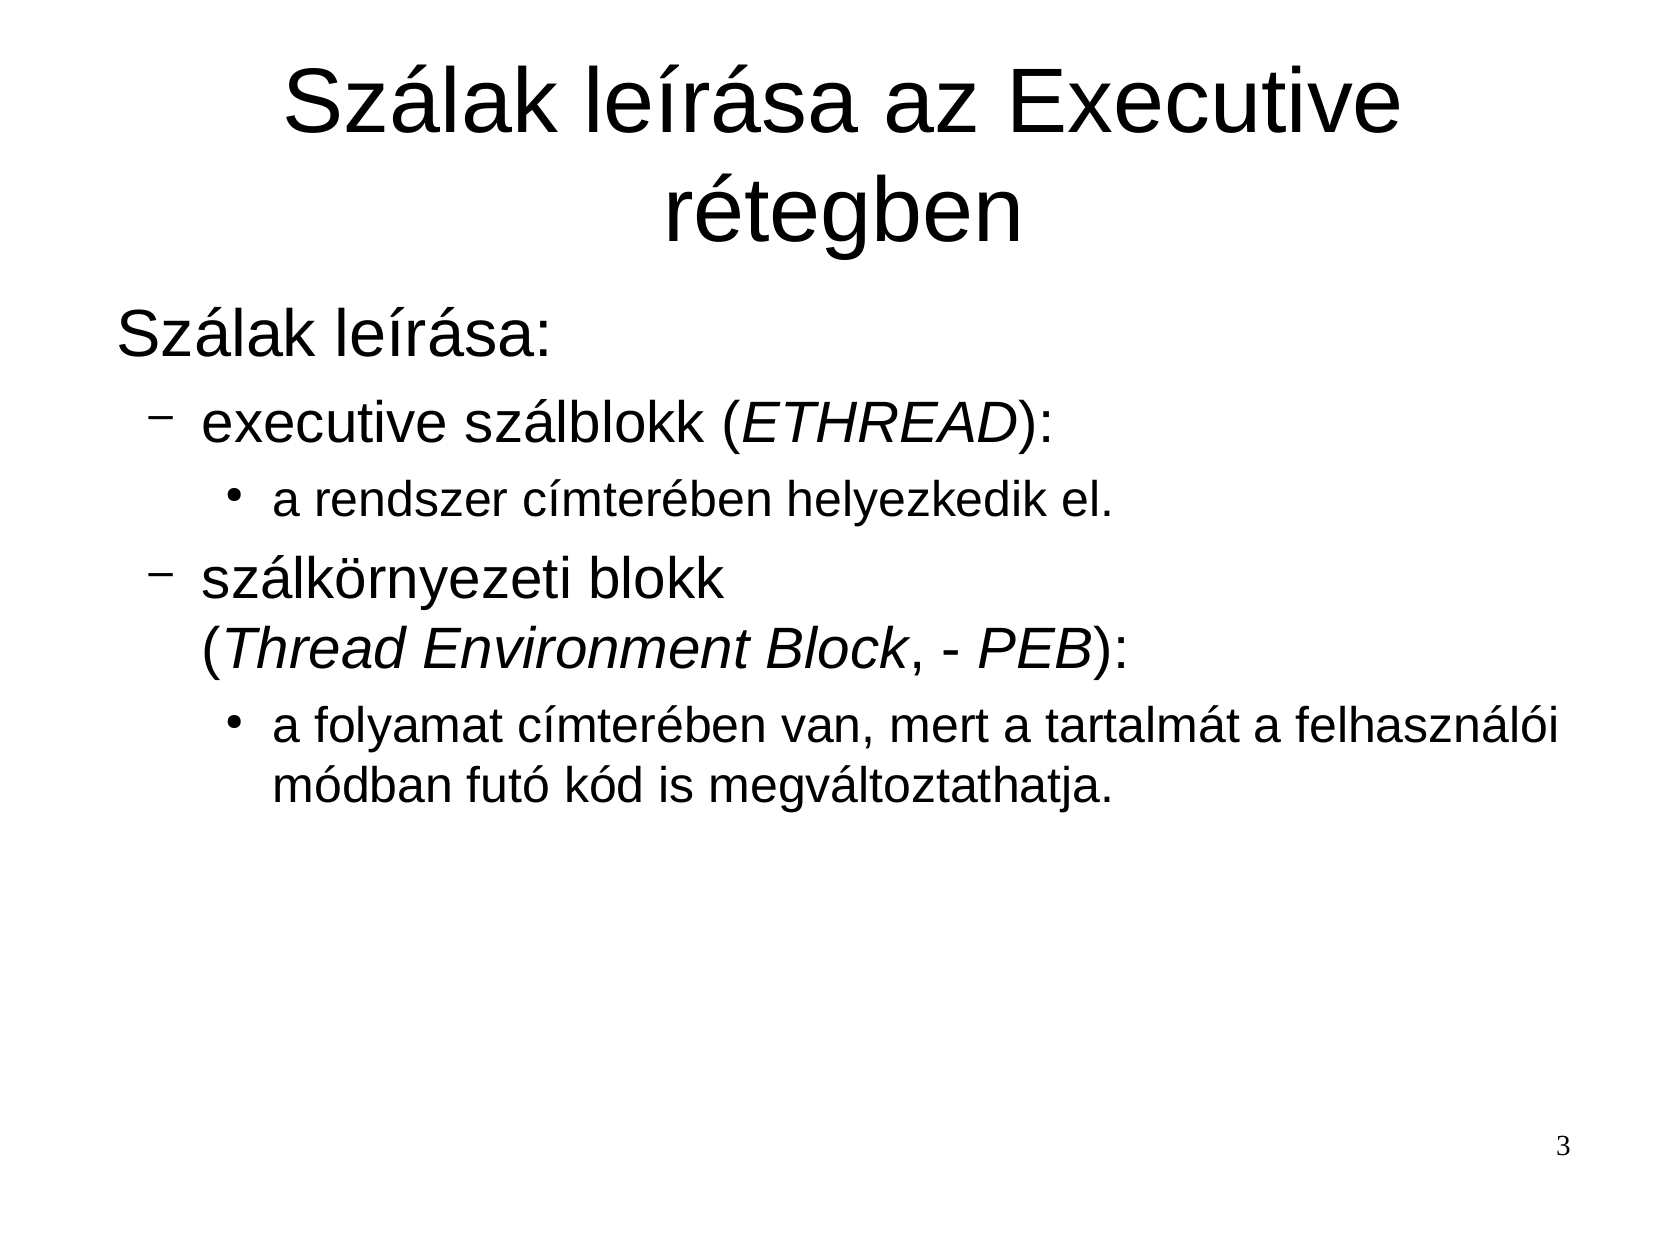

# Szálak leírása az Executive rétegben
Szálak leírása:
executive szálblokk (ETHREAD):
a rendszer címterében helyezkedik el.
szálkörnyezeti blokk
(Thread Environment Block, - PEB):
a folyamat címterében van, mert a tartalmát a felhasználói módban futó kód is megváltoztathatja.
3